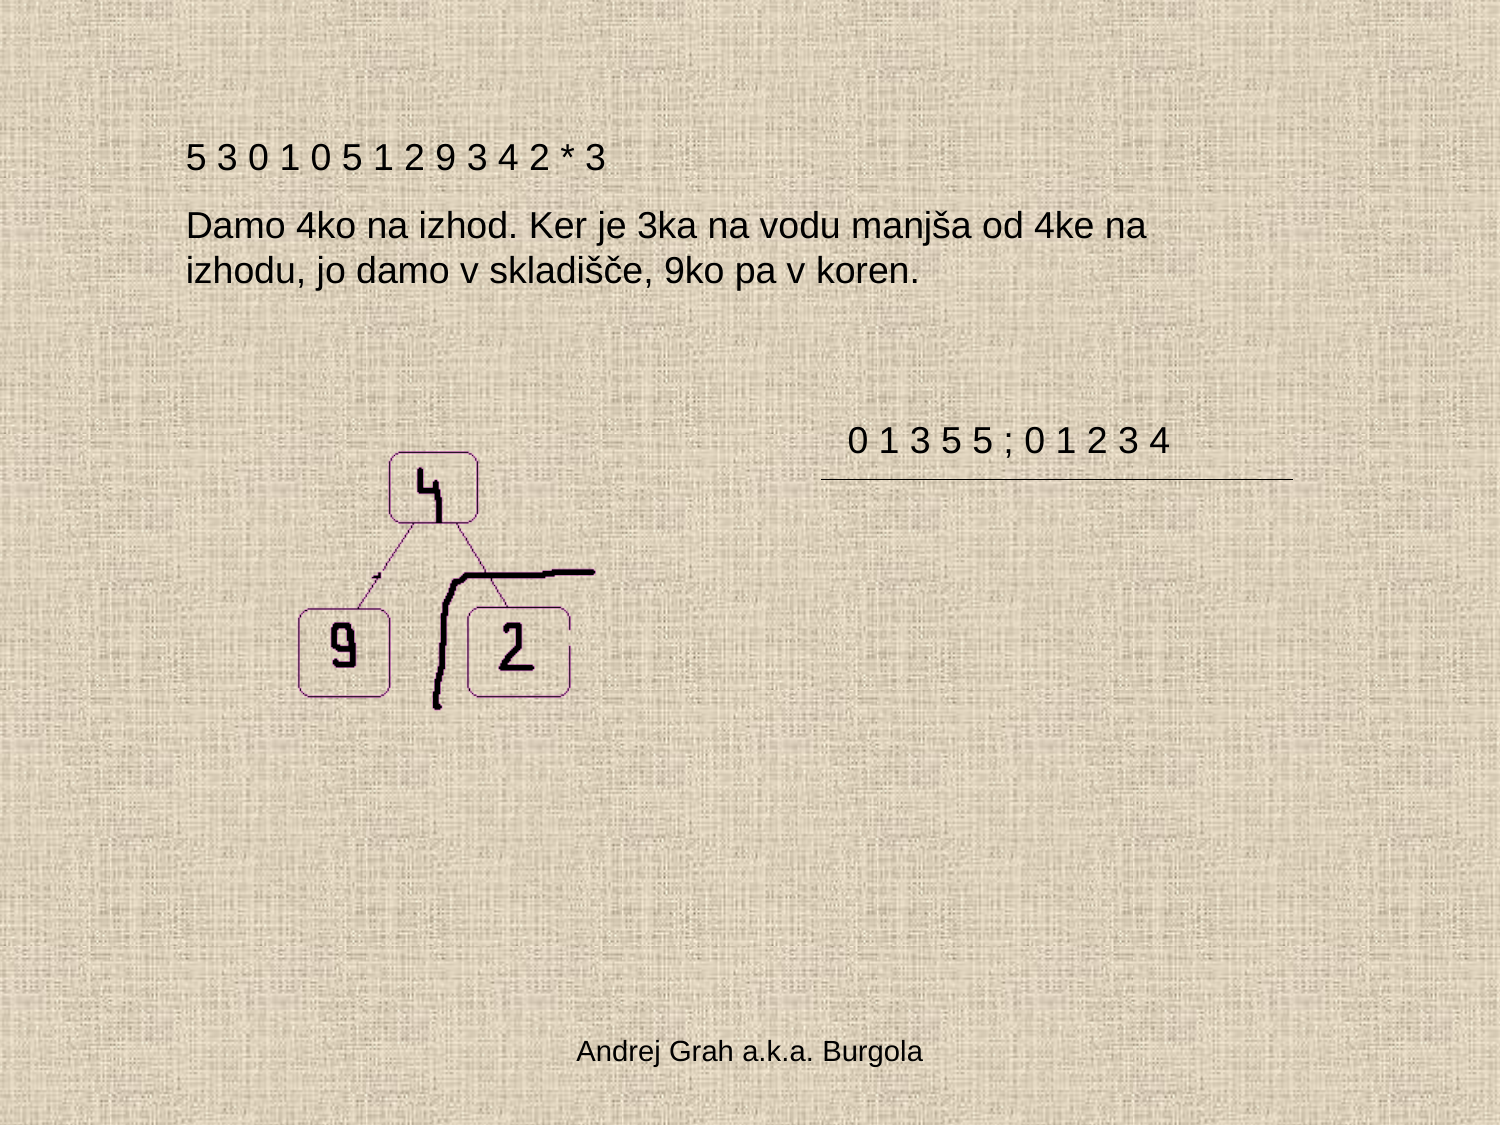

5 3 0 1 0 5 1 2 9 3 4 2 * 3
Damo 4ko na izhod. Ker je 3ka na vodu manjša od 4ke na izhodu, jo damo v skladišče, 9ko pa v koren.
0 1 3 5 5 ; 0 1 2 3 4
Andrej Grah a.k.a. Burgola